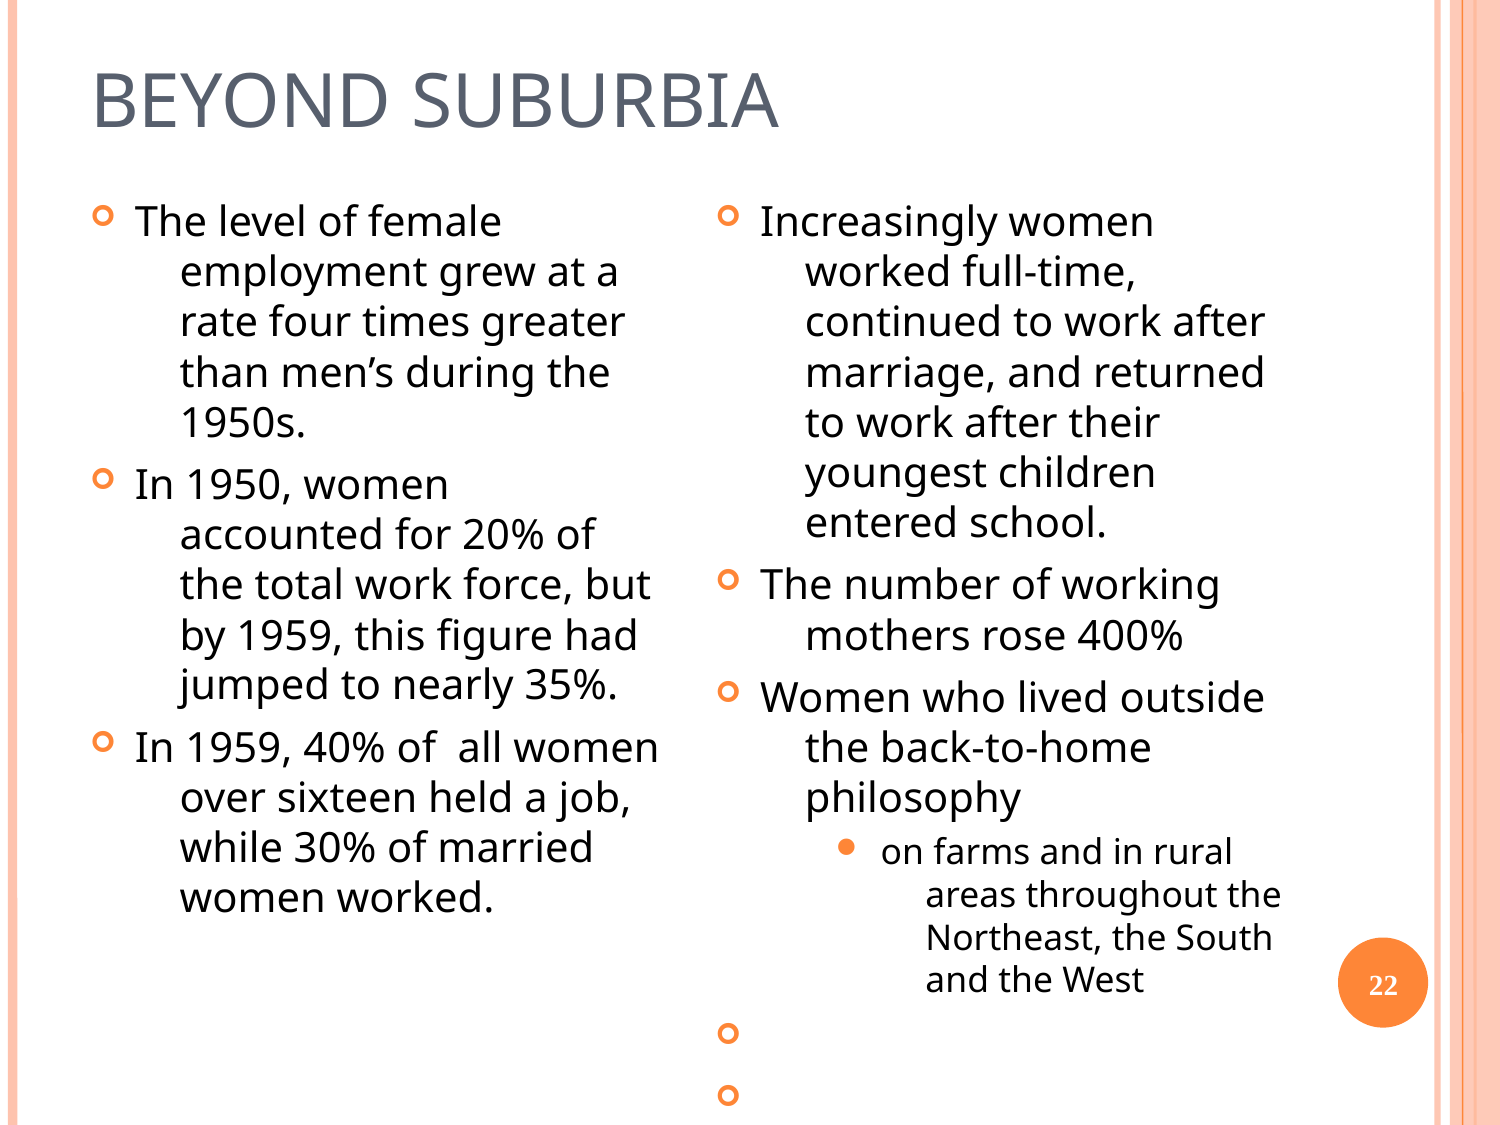

# Beyond Suburbia
The level of female employment grew at a rate four times greater than men’s during the 1950s.
In 1950, women accounted for 20% of the total work force, but by 1959, this figure had jumped to nearly 35%.
In 1959, 40% of all women over sixteen held a job, while 30% of married women worked.
Increasingly women worked full-time, continued to work after marriage, and returned to work after their youngest children entered school.
The number of working mothers rose 400%
Women who lived outside the back-to-home philosophy
on farms and in rural areas throughout the Northeast, the South and the West